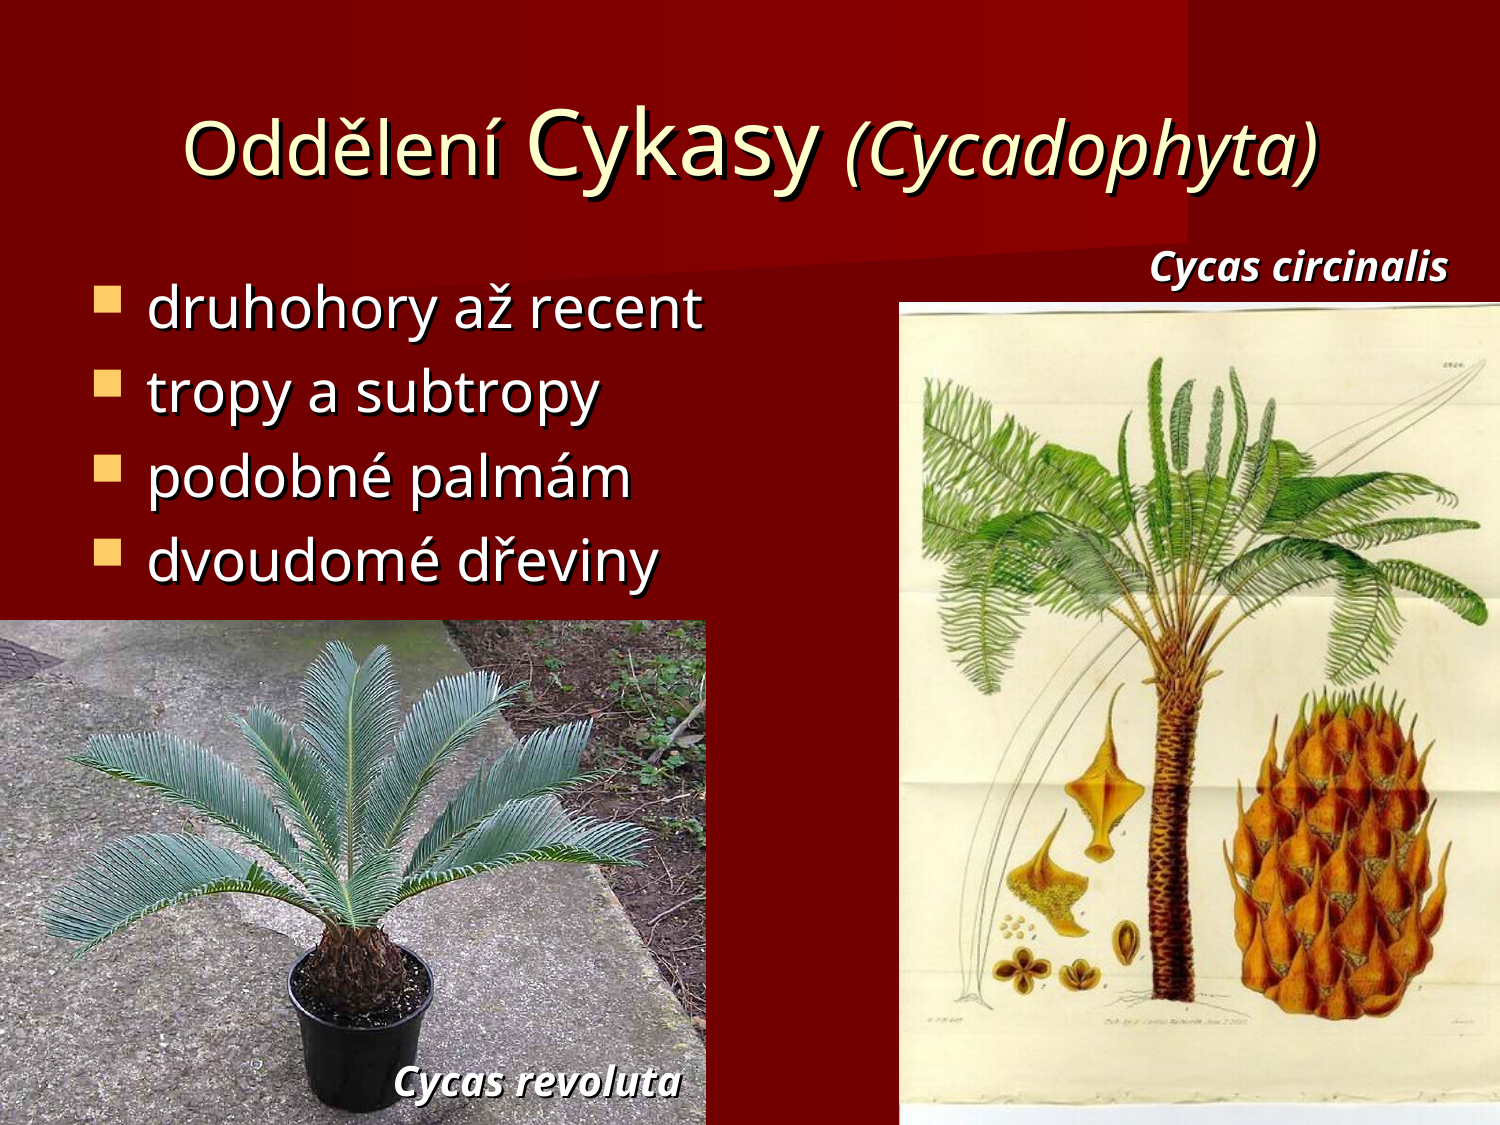

# Oddělení Cykasy (Cycadophyta)
Cycas circinalis
druhohory až recent
tropy a subtropy
podobné palmám
dvoudomé dřeviny
Cycas revoluta